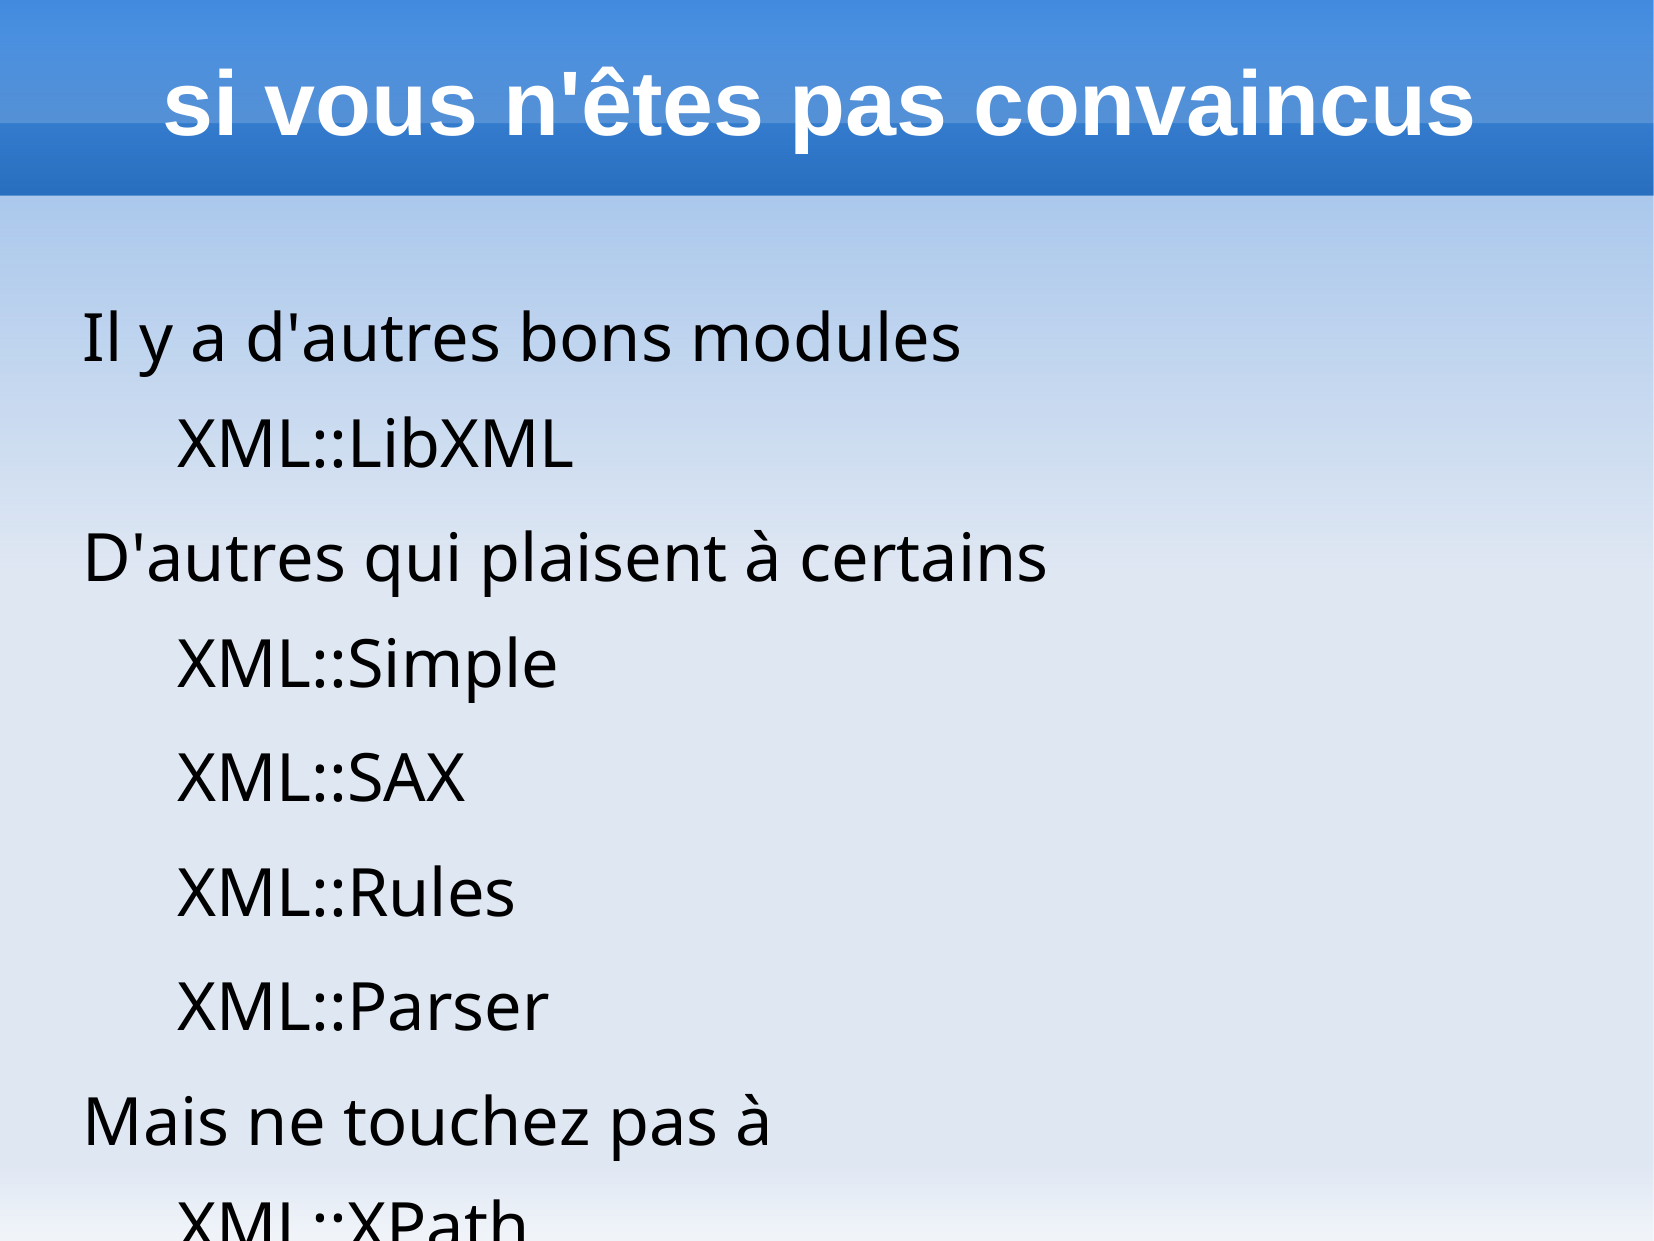

# si vous n'êtes pas convaincus
Il y a d'autres bons modules
XML::LibXML
D'autres qui plaisent à certains
XML::Simple
XML::SAX
XML::Rules
XML::Parser
Mais ne touchez pas à
XML::XPath
XML::DOM